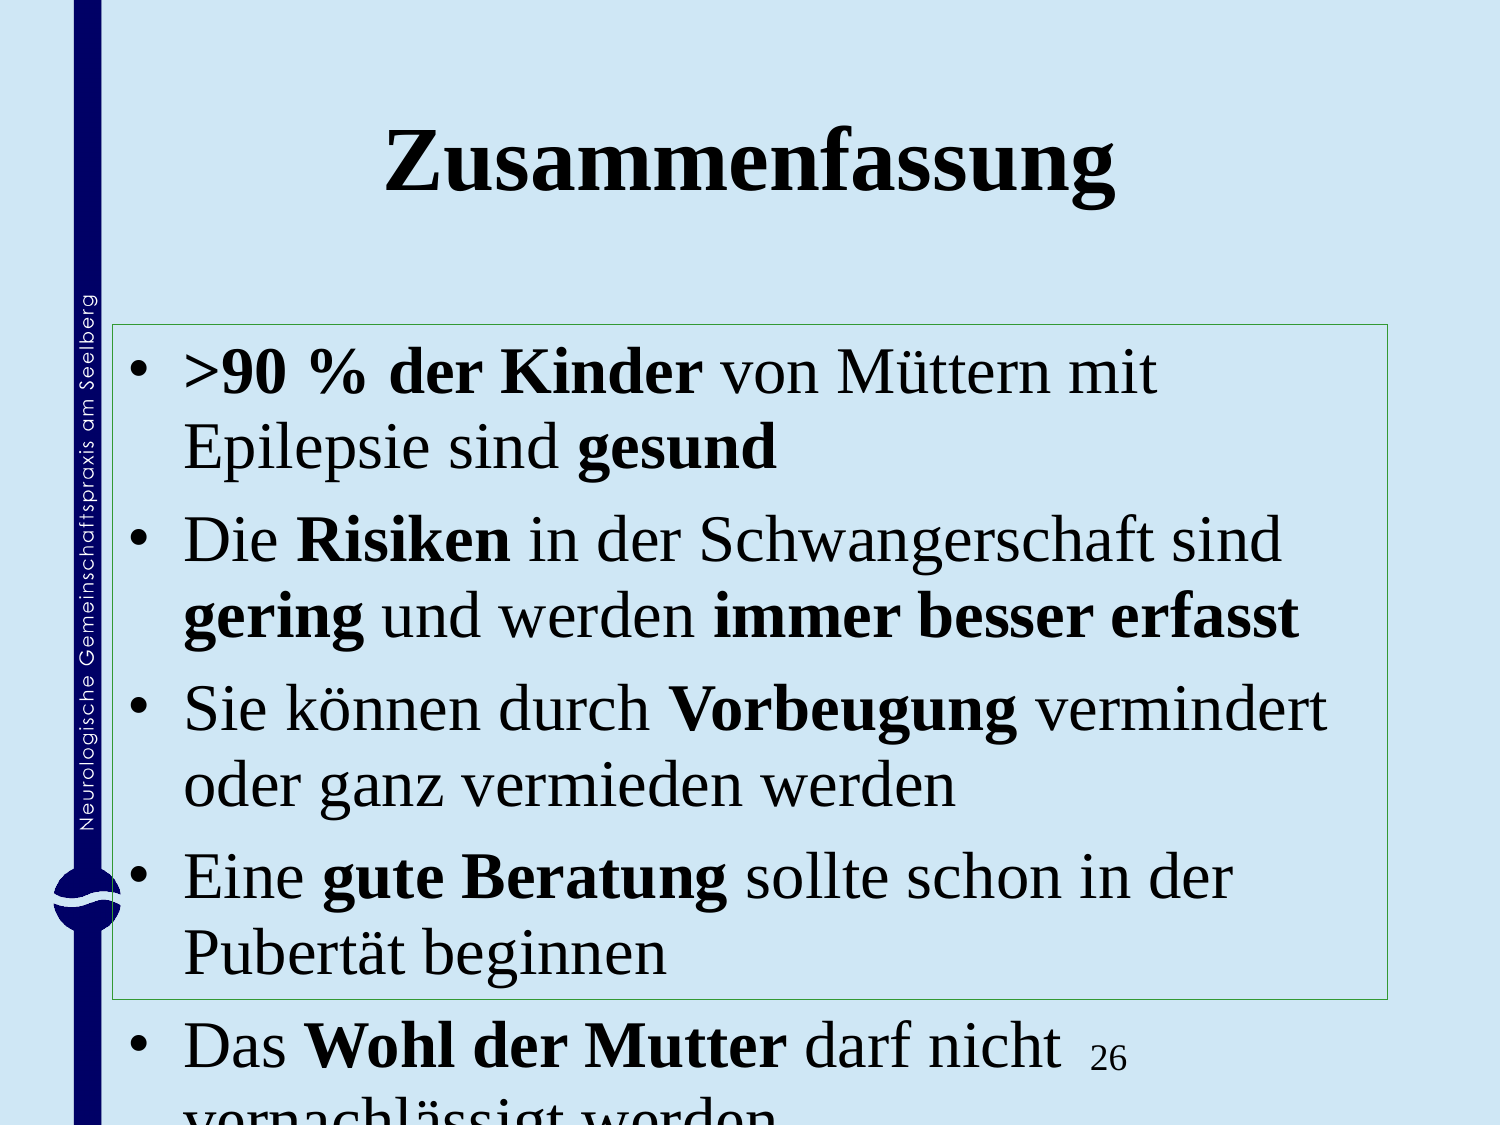

# Zusammenfassung
>90 % der Kinder von Müttern mit Epilepsie sind gesund
Die Risiken in der Schwangerschaft sind gering und werden immer besser erfasst
Sie können durch Vorbeugung vermindert oder ganz vermieden werden
Eine gute Beratung sollte schon in der Pubertät beginnen
Das Wohl der Mutter darf nicht vernachlässigt werden